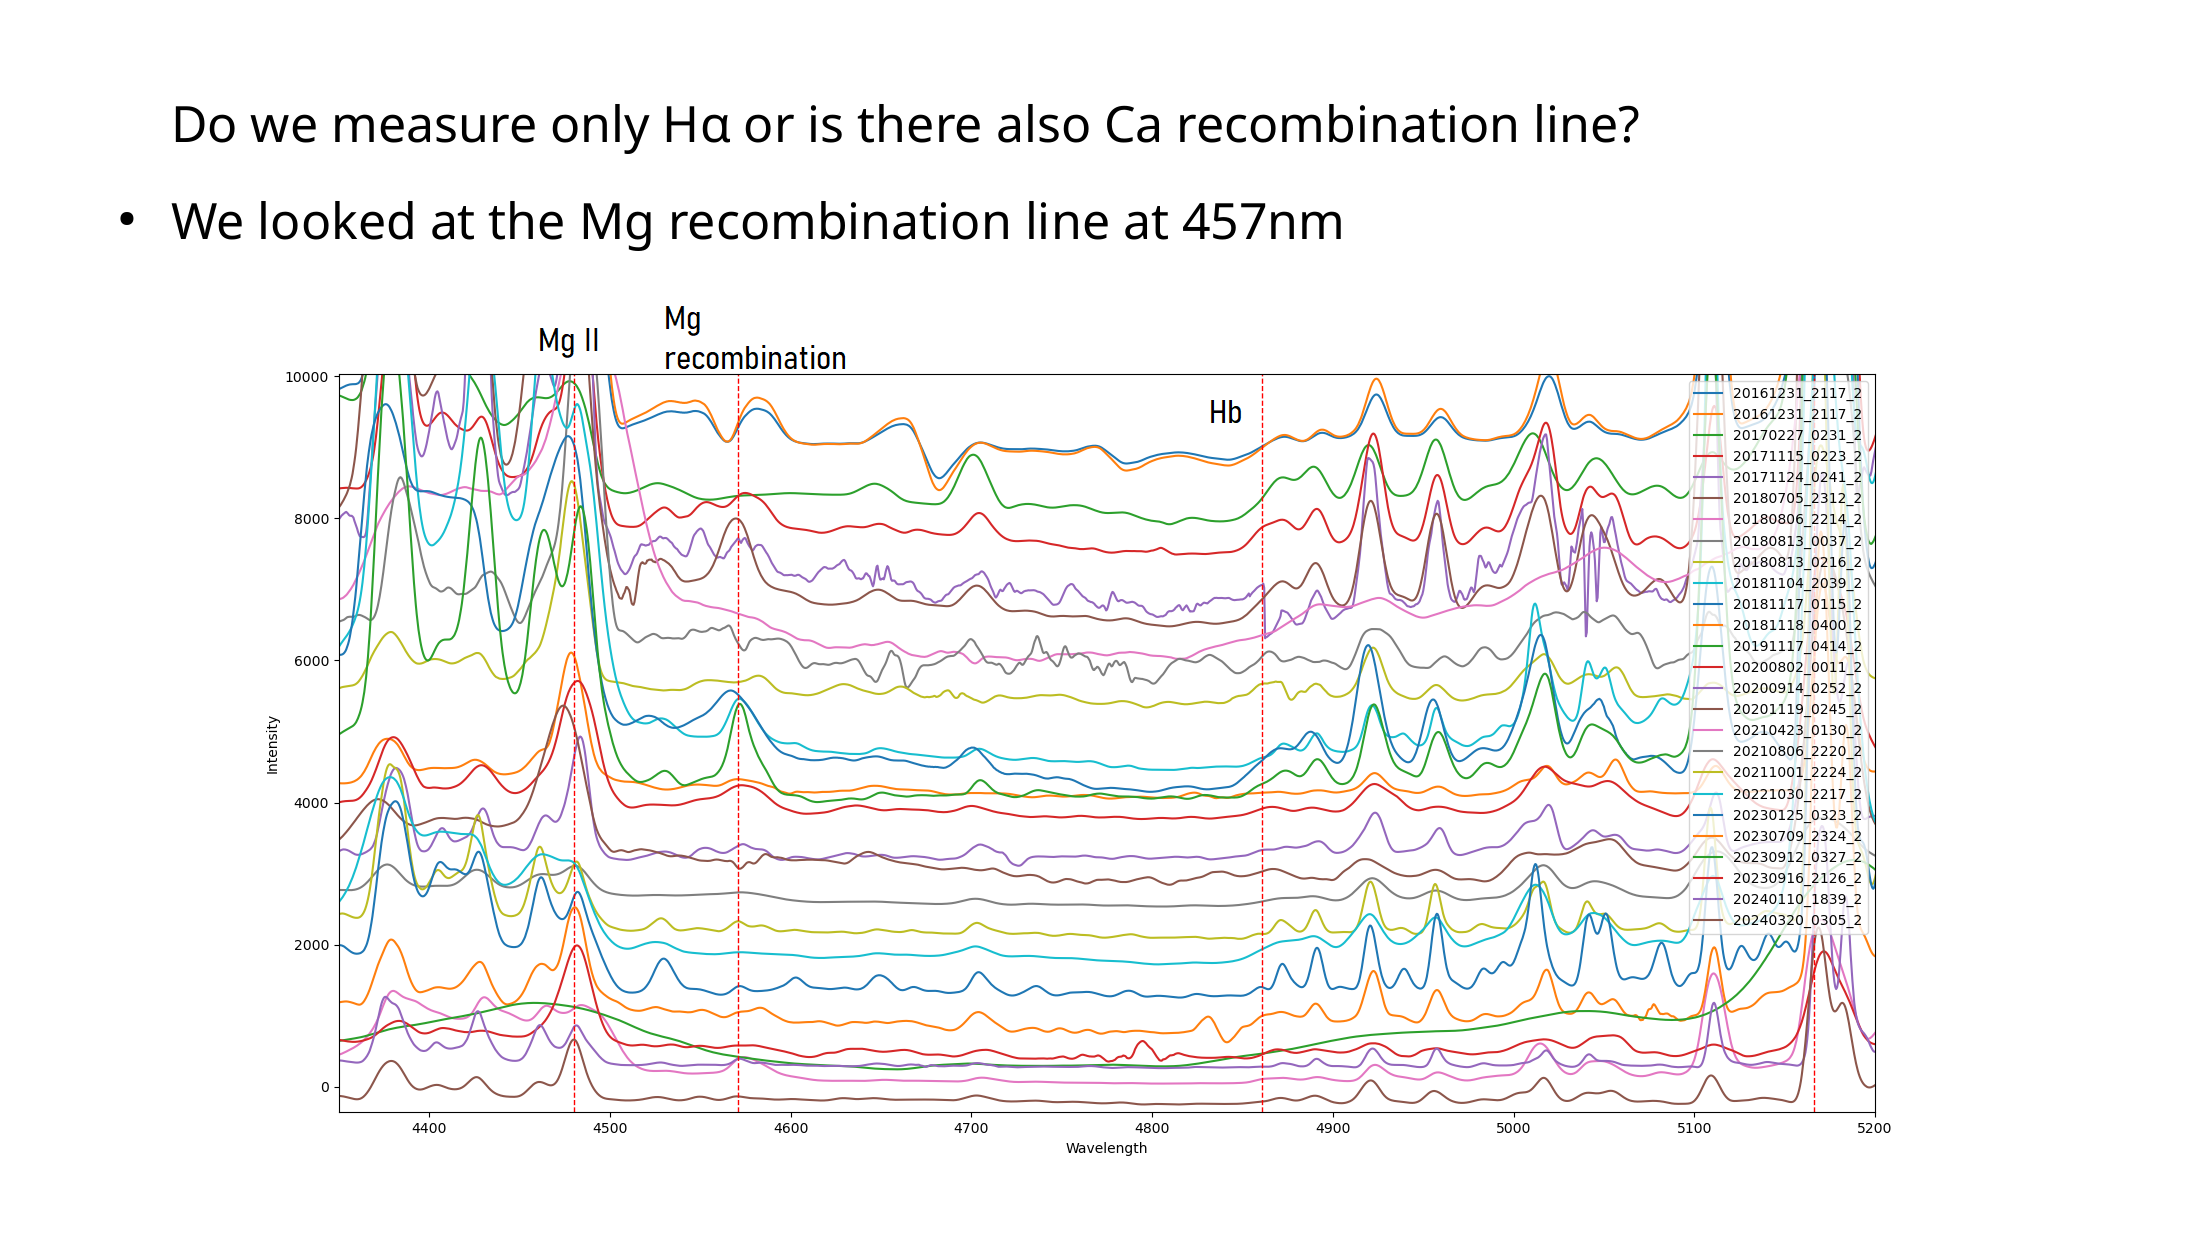

Do we measure only Hα or is there also Ca recombination line?
We looked at the Mg recombination line at 457nm
#